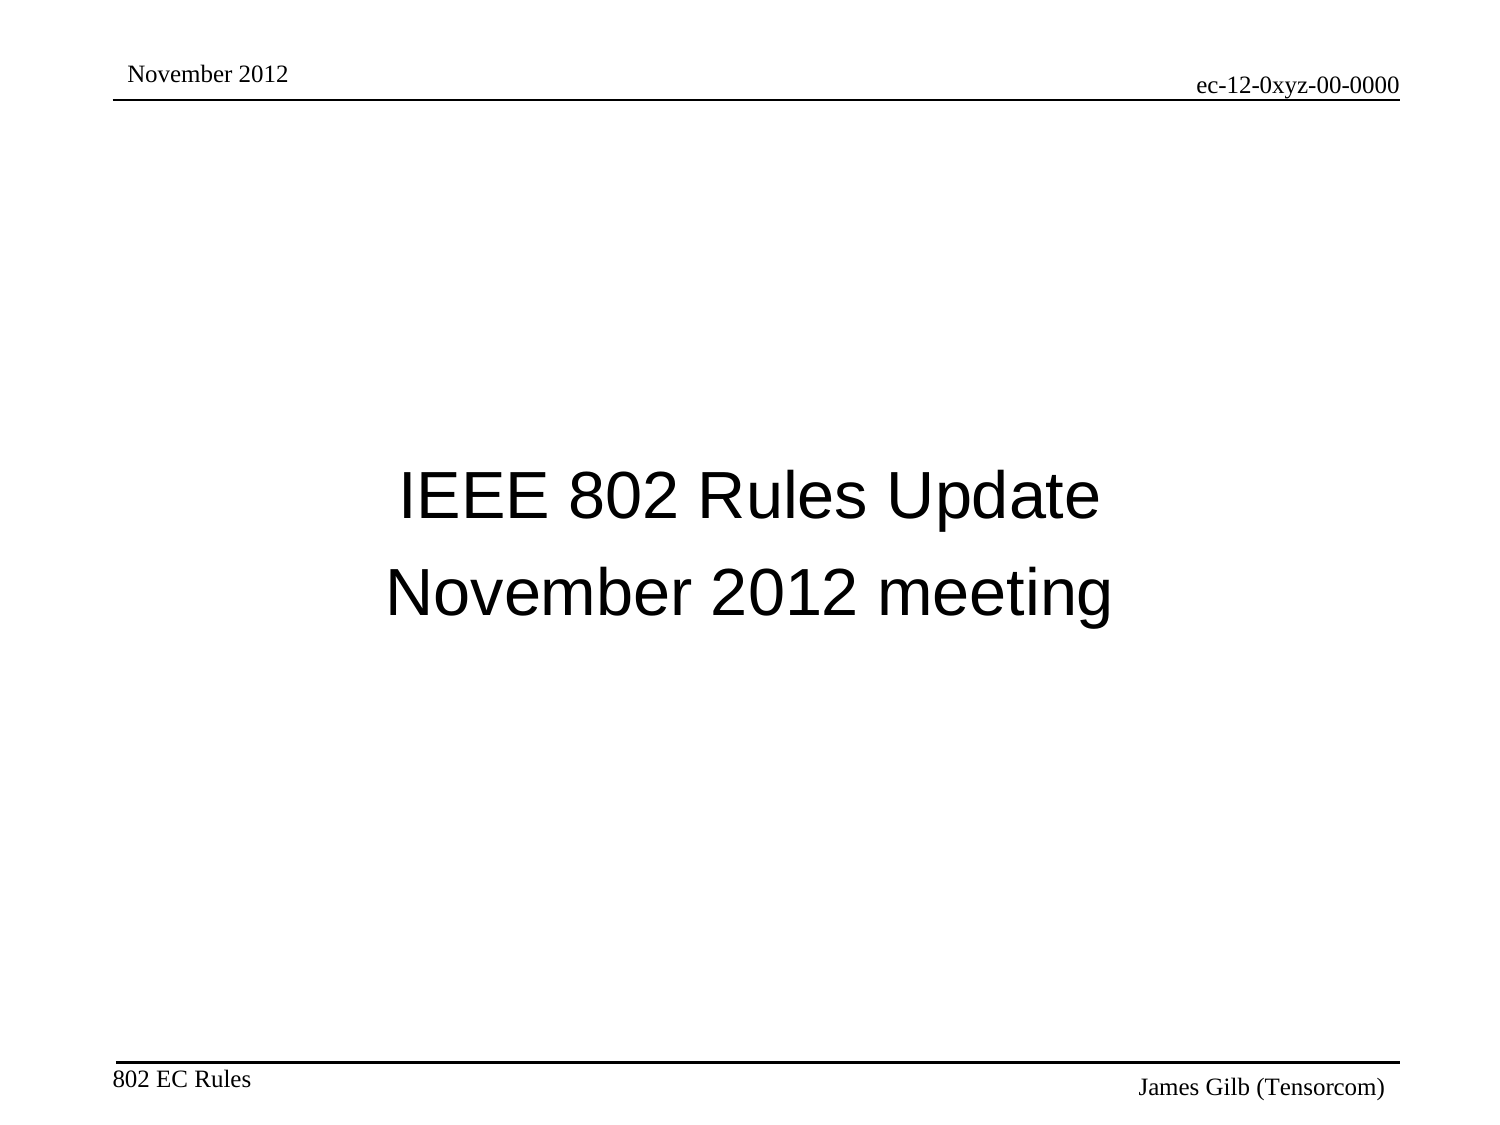

# IEEE 802 Rules Update
November 2012 meeting